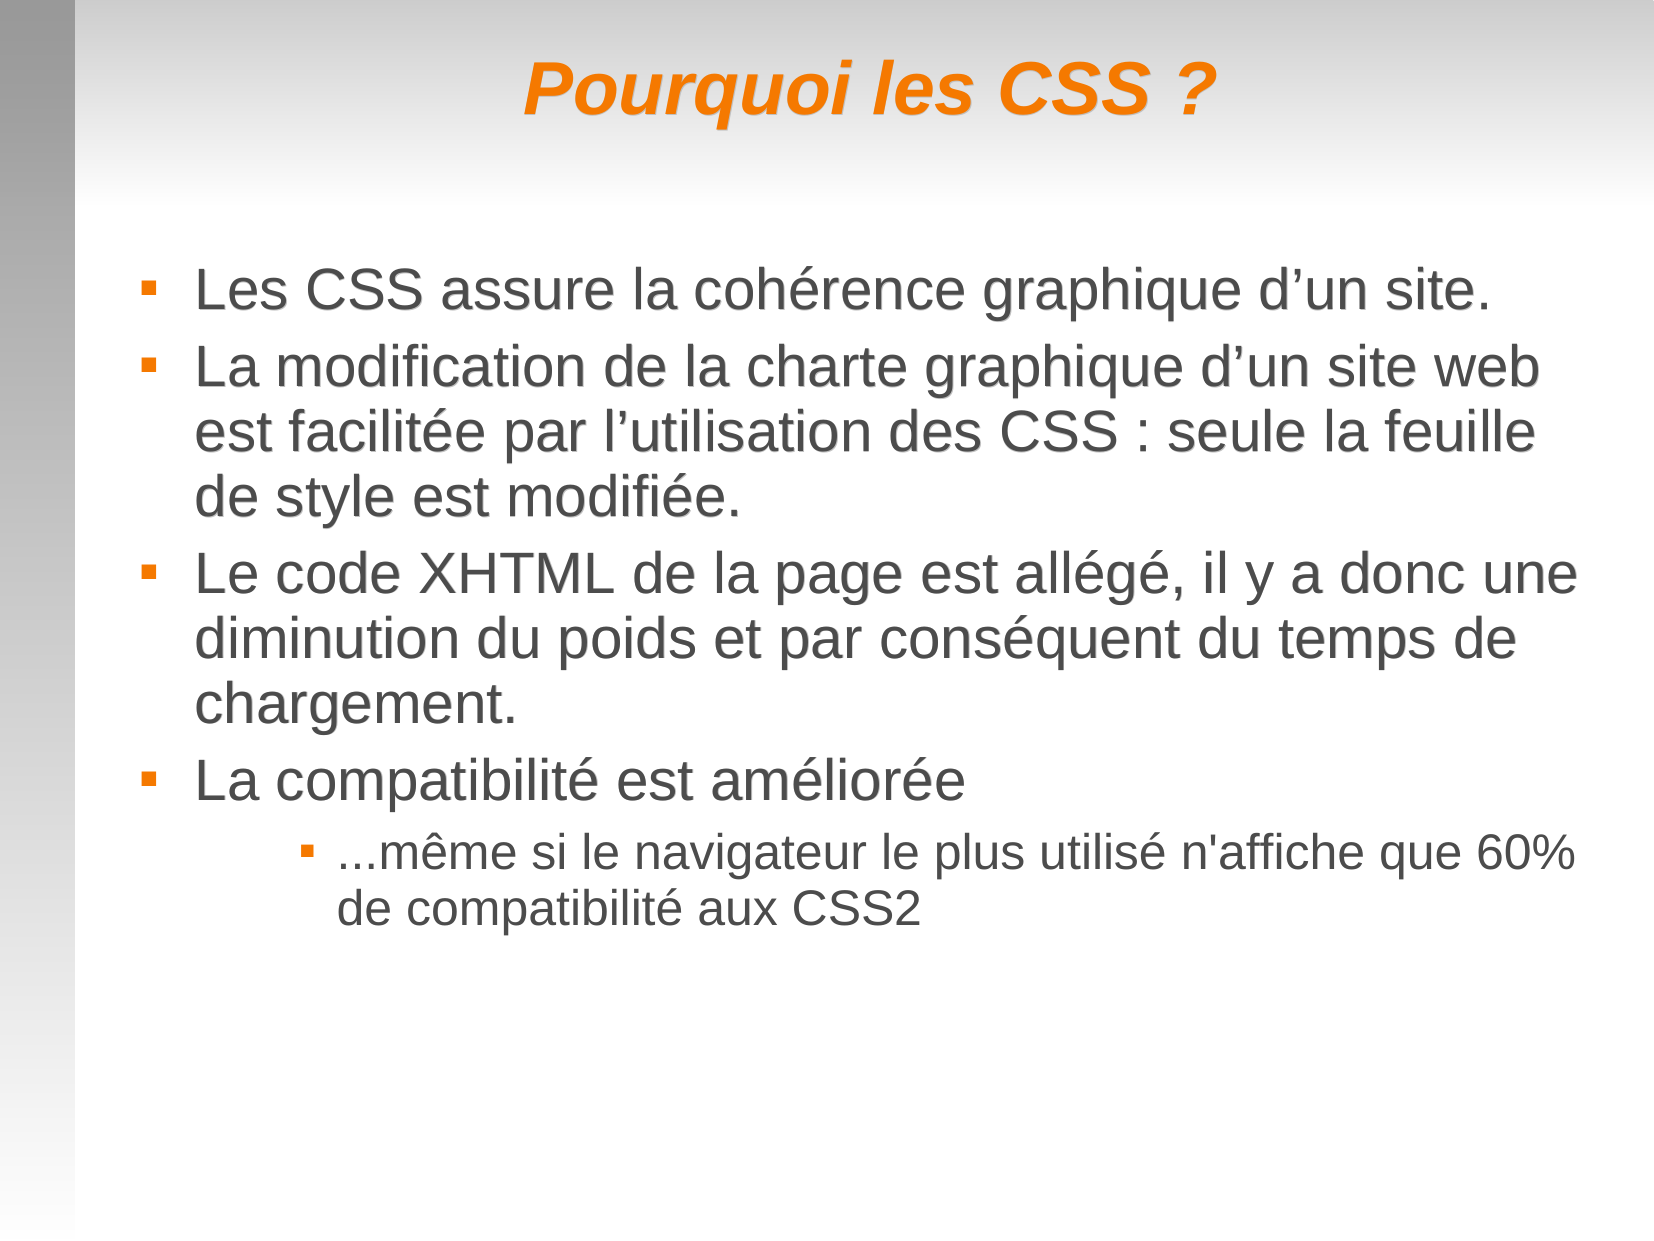

# Pourquoi les CSS ?
Les CSS assure la cohérence graphique d’un site.
La modification de la charte graphique d’un site web est facilitée par l’utilisation des CSS : seule la feuille de style est modifiée.
Le code XHTML de la page est allégé, il y a donc une diminution du poids et par conséquent du temps de chargement.
La compatibilité est améliorée
...même si le navigateur le plus utilisé n'affiche que 60% de compatibilité aux CSS2